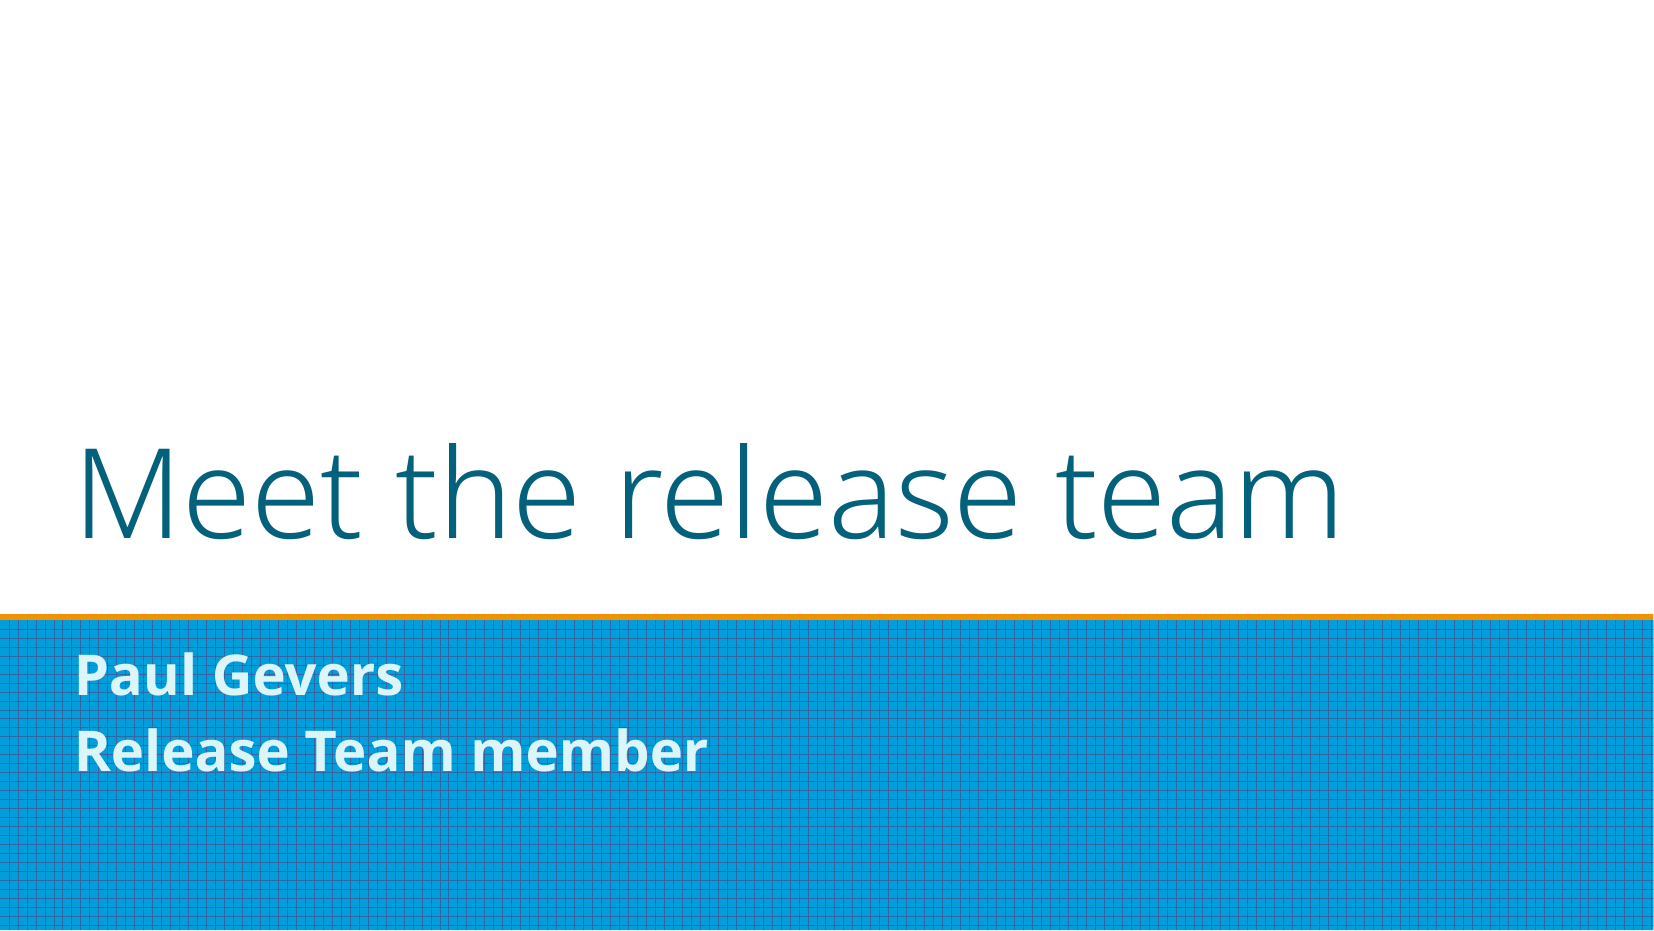

# Meet the release team
Paul Gevers
Release Team member